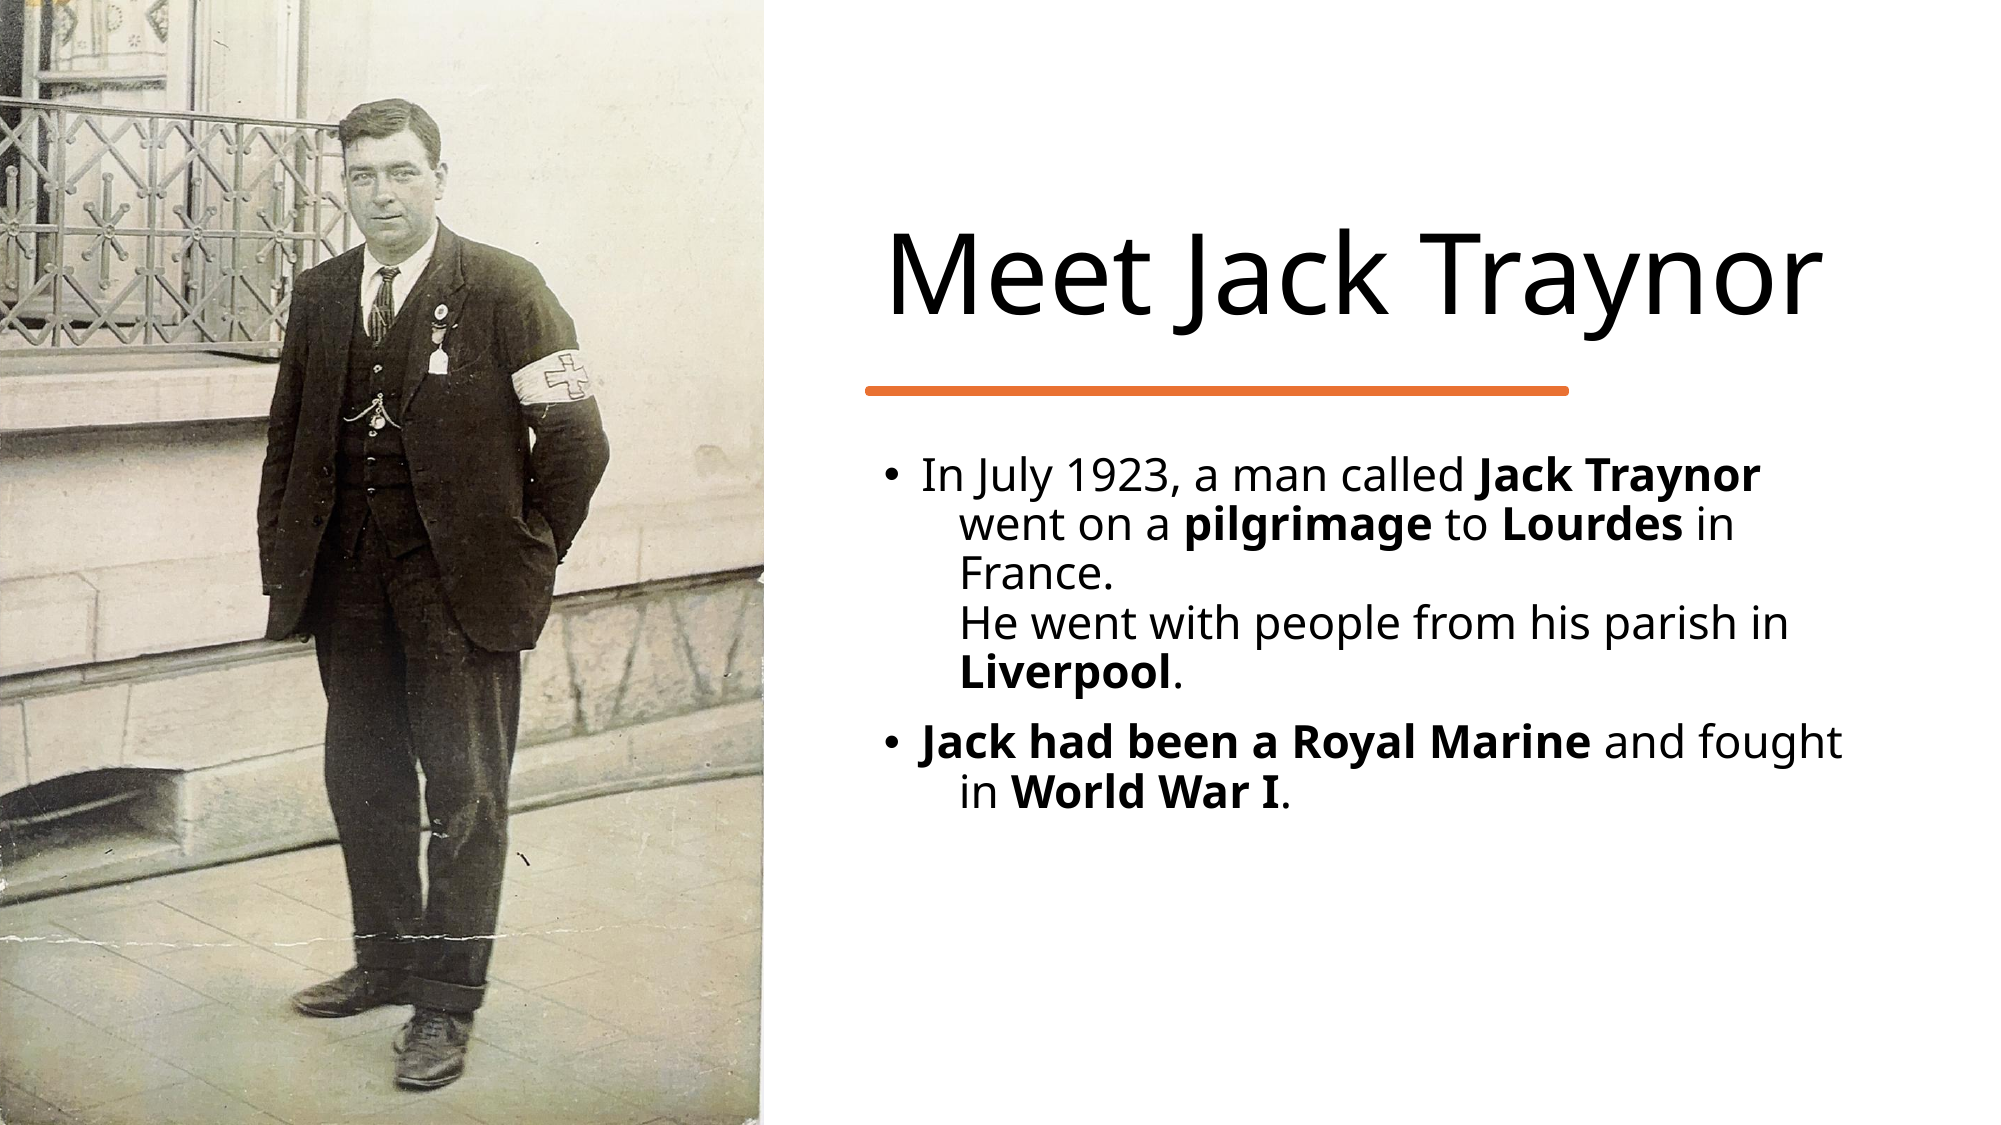

# Meet Jack Traynor
In July 1923, a man called Jack Traynor went on a pilgrimage to Lourdes in France.
He went with people from his parish in Liverpool.
Jack had been a Royal Marine and fought in World War I.